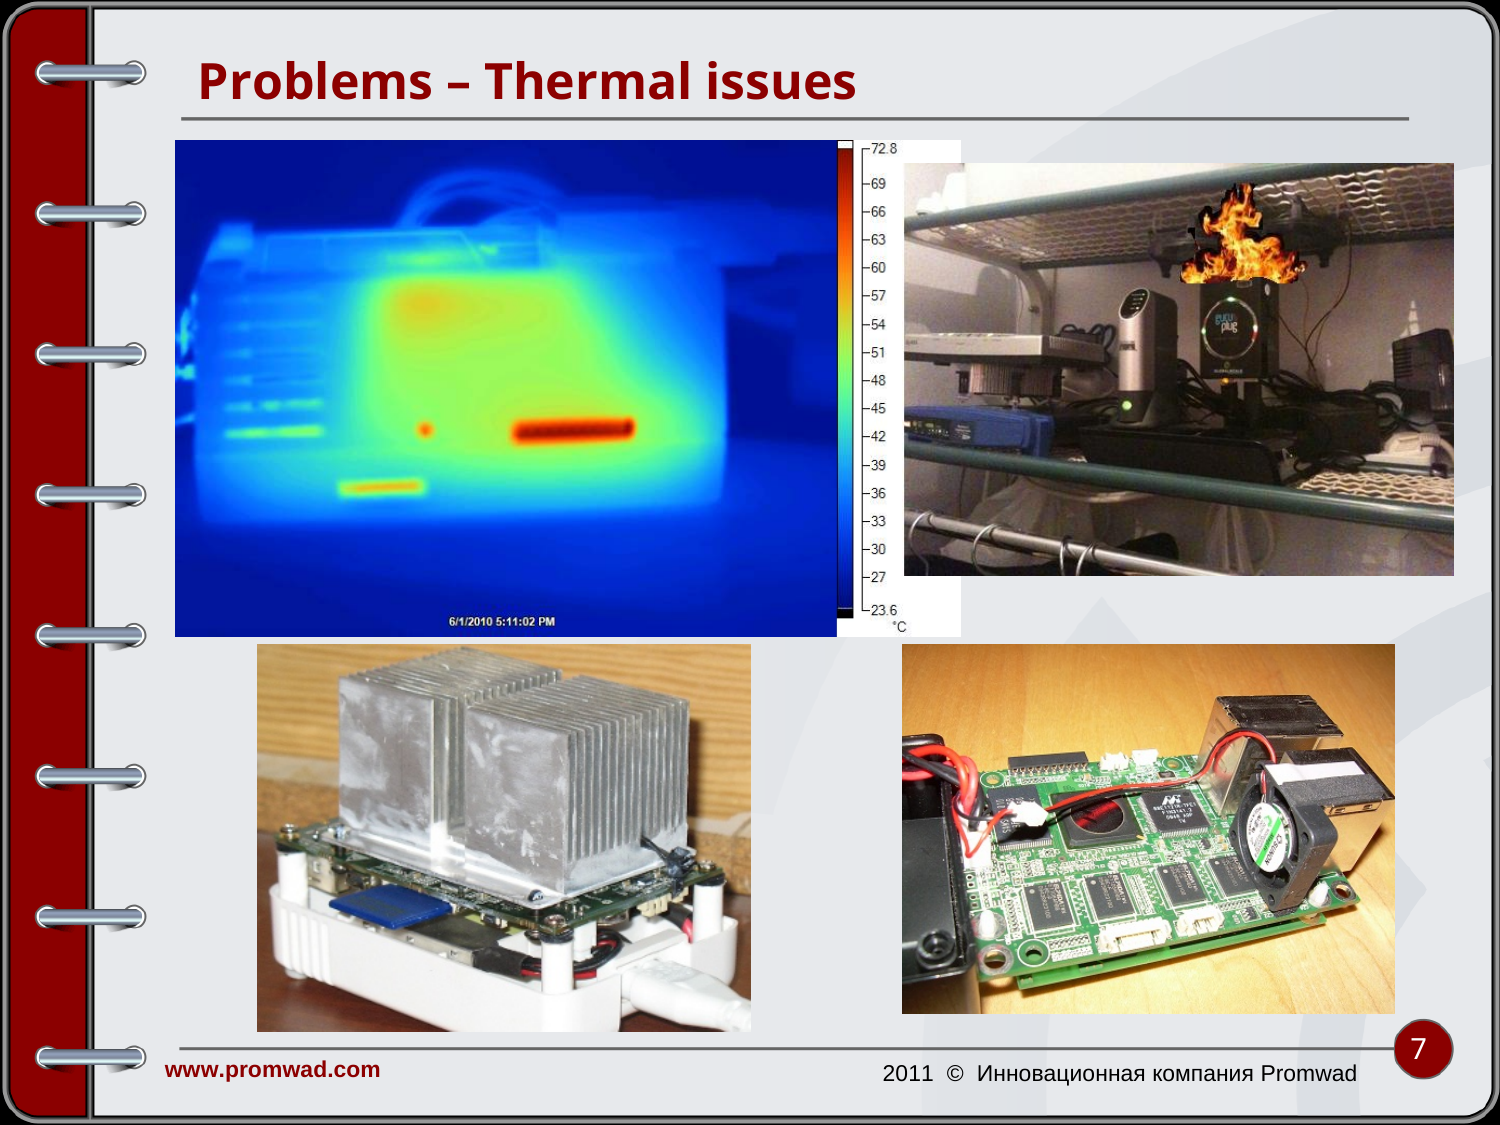

Problems – Thermal issues
www.promwad.com
2011 © Инновационная компания Promwad